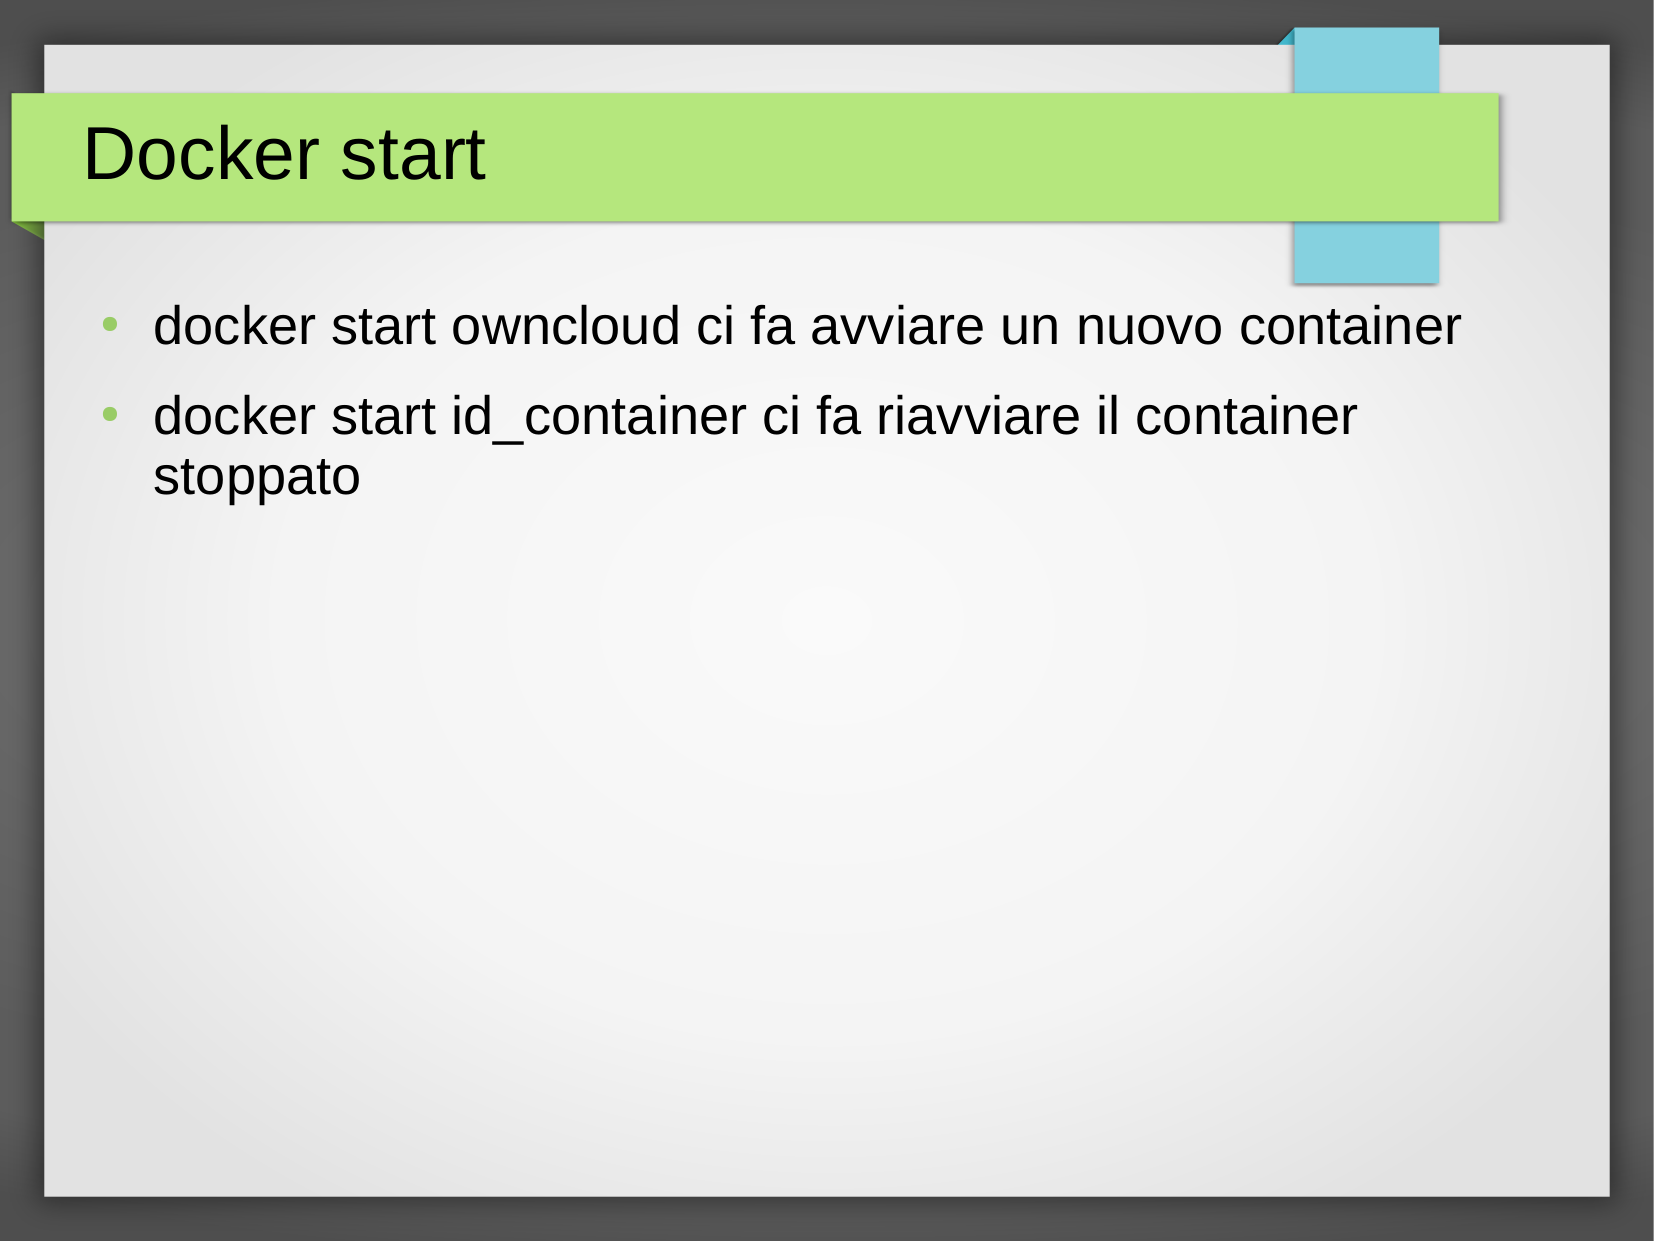

# Docker start
docker start owncloud ci fa avviare un nuovo container
docker start id_container ci fa riavviare il container stoppato